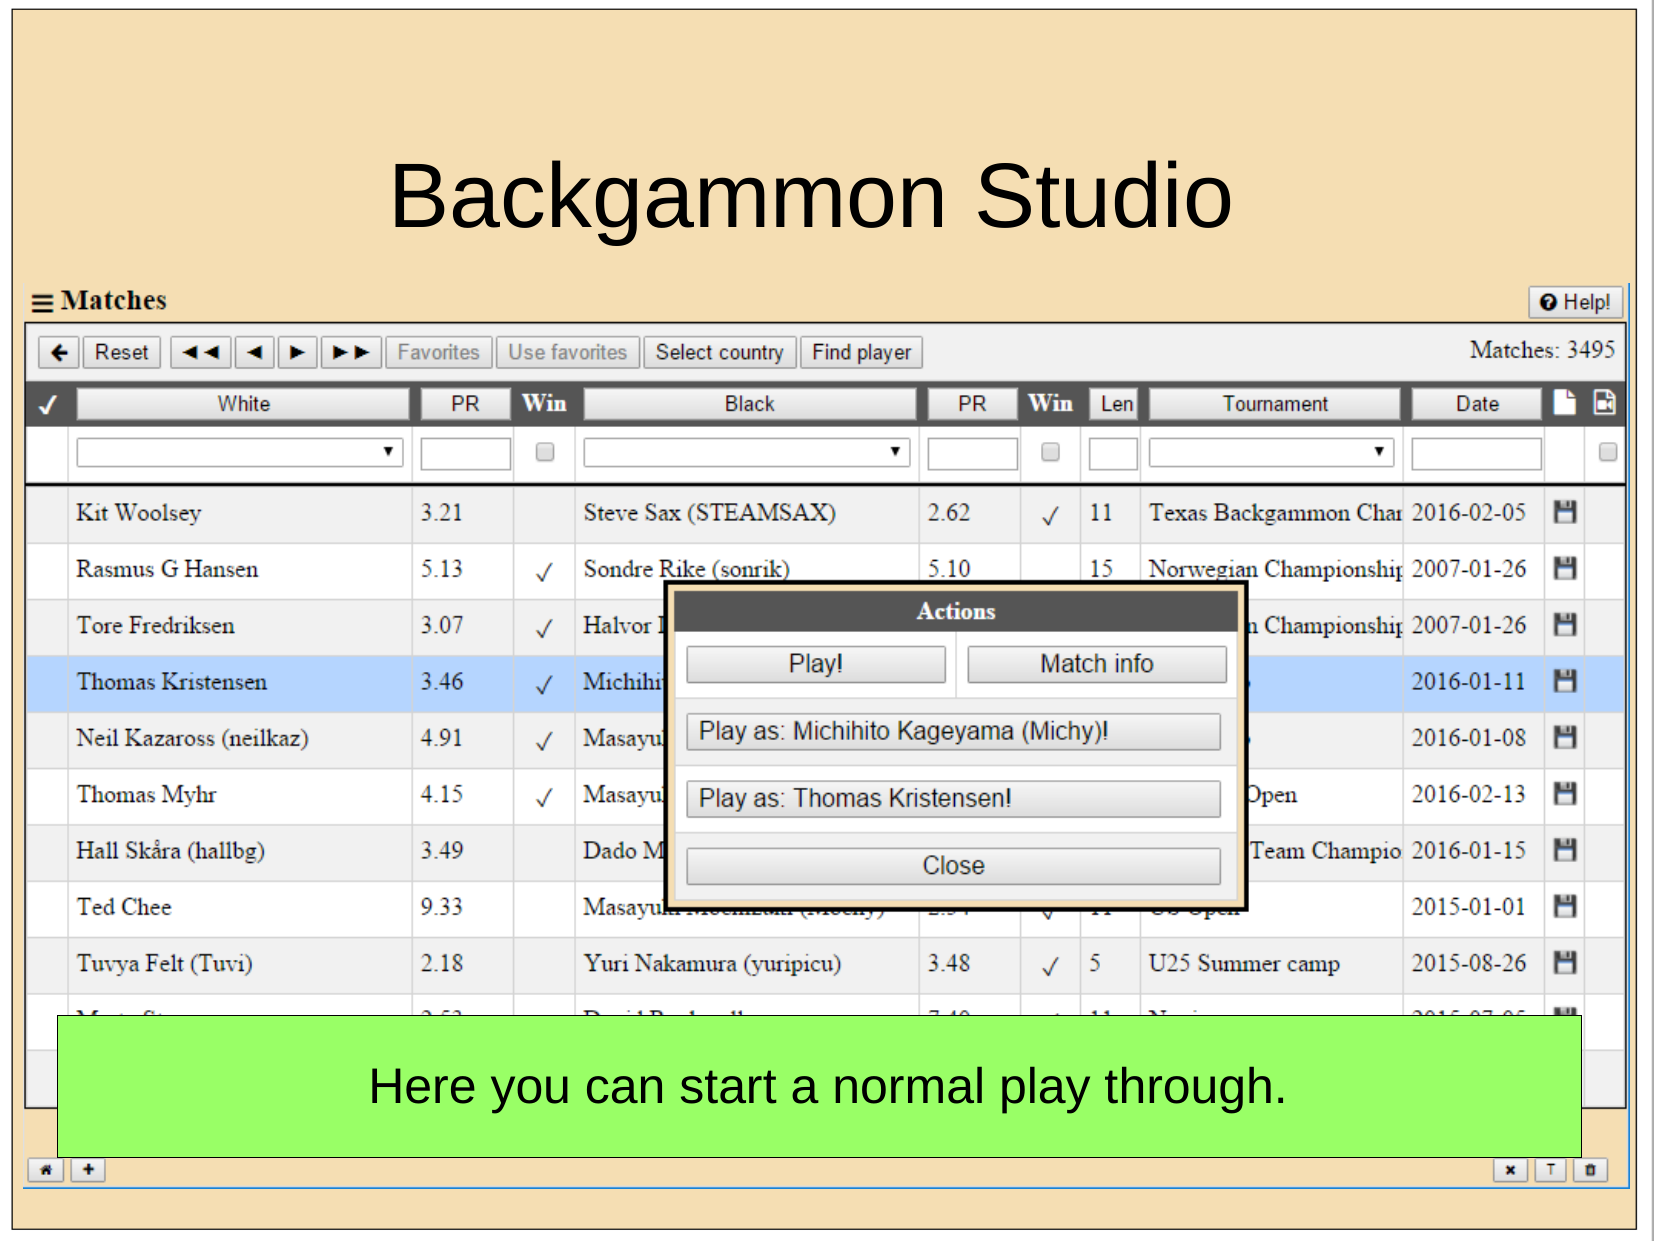

# Backgammon Studio
Here you can start a normal play through.